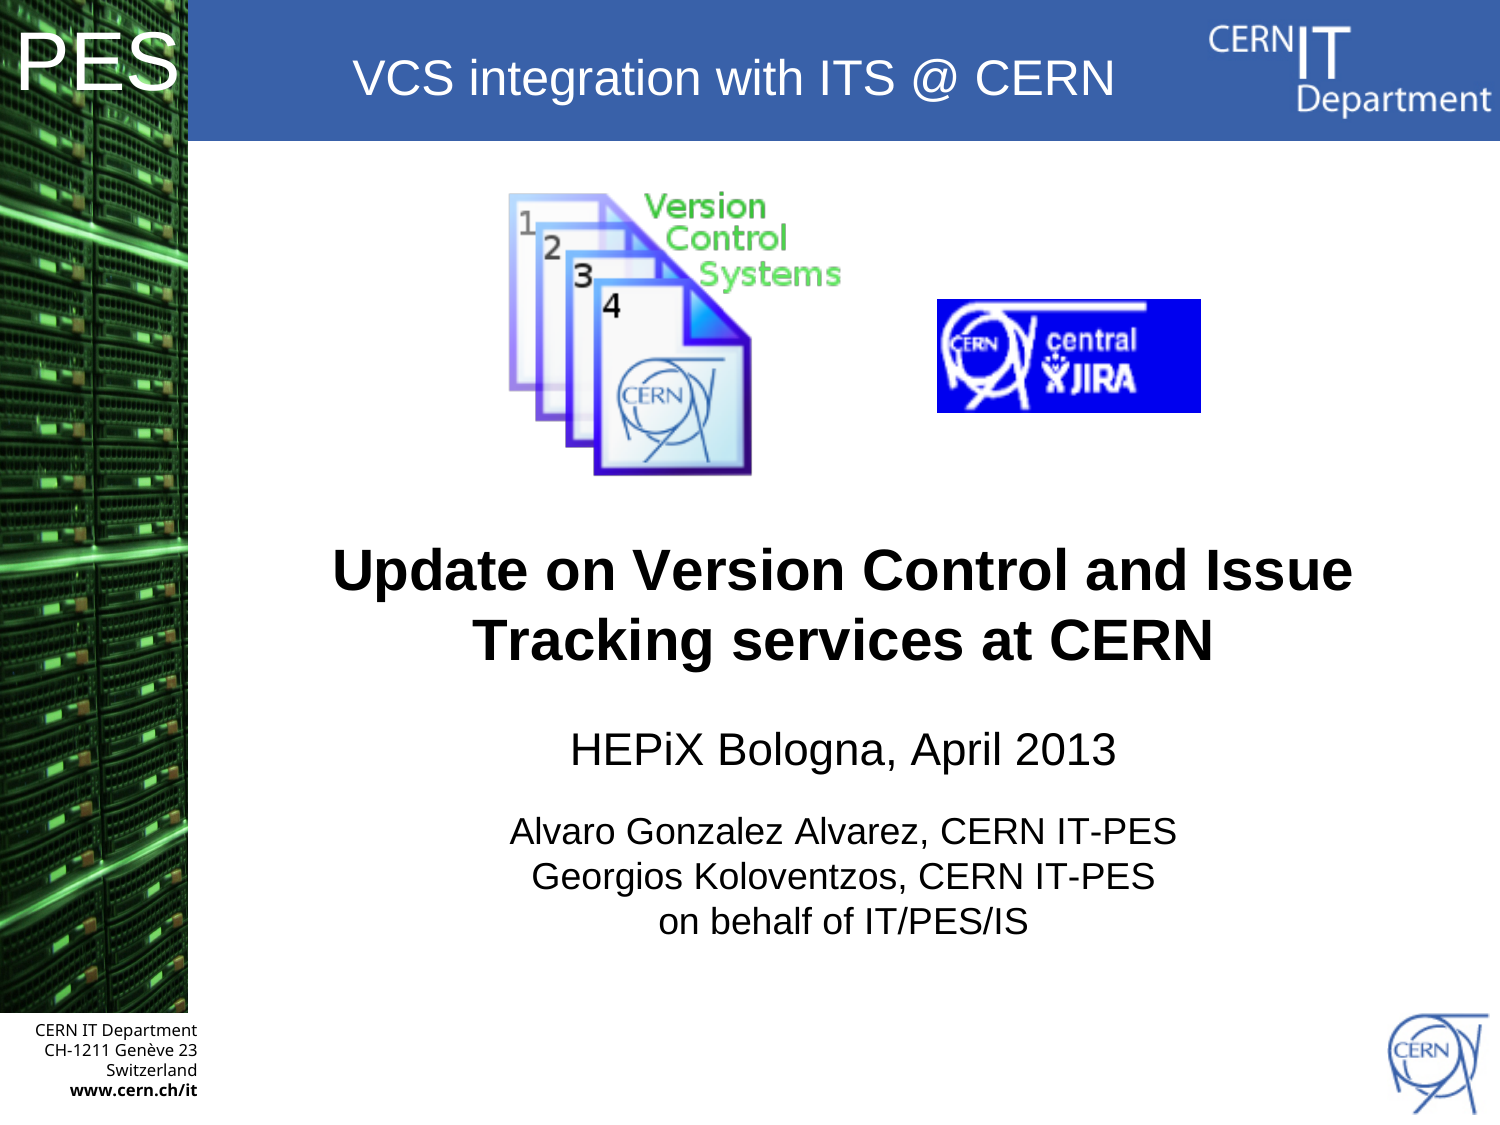

VCS integration with ITS @ CERN
Update on Version Control and Issue Tracking services at CERN
HEPiX Bologna, April 2013
Alvaro Gonzalez Alvarez, CERN IT-PES
Georgios Koloventzos, CERN IT-PES
on behalf of IT/PES/IS